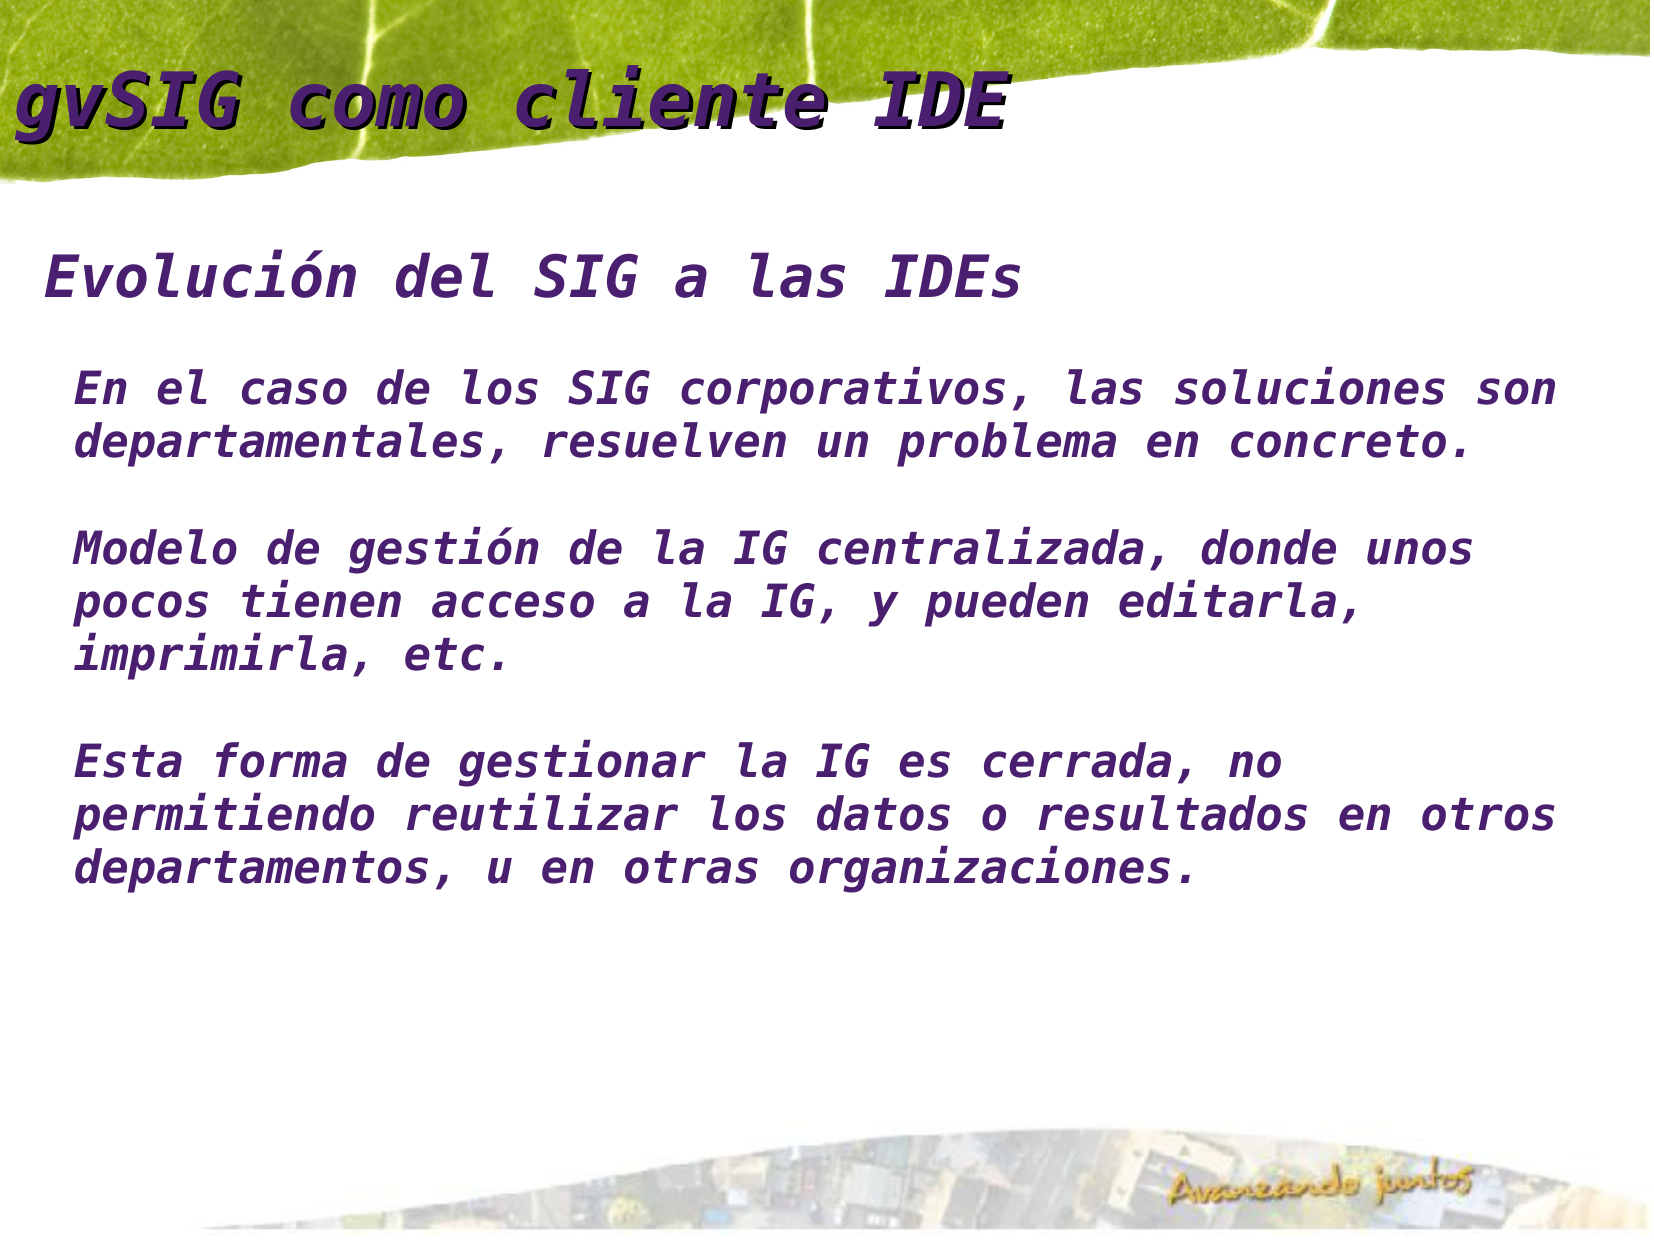

gvSIG como cliente IDE
Evolución del SIG a las IDEs
En el caso de los SIG corporativos, las soluciones son departamentales, resuelven un problema en concreto.
Modelo de gestión de la IG centralizada, donde unos pocos tienen acceso a la IG, y pueden editarla, imprimirla, etc.
Esta forma de gestionar la IG es cerrada, no permitiendo reutilizar los datos o resultados en otros departamentos, u en otras organizaciones.